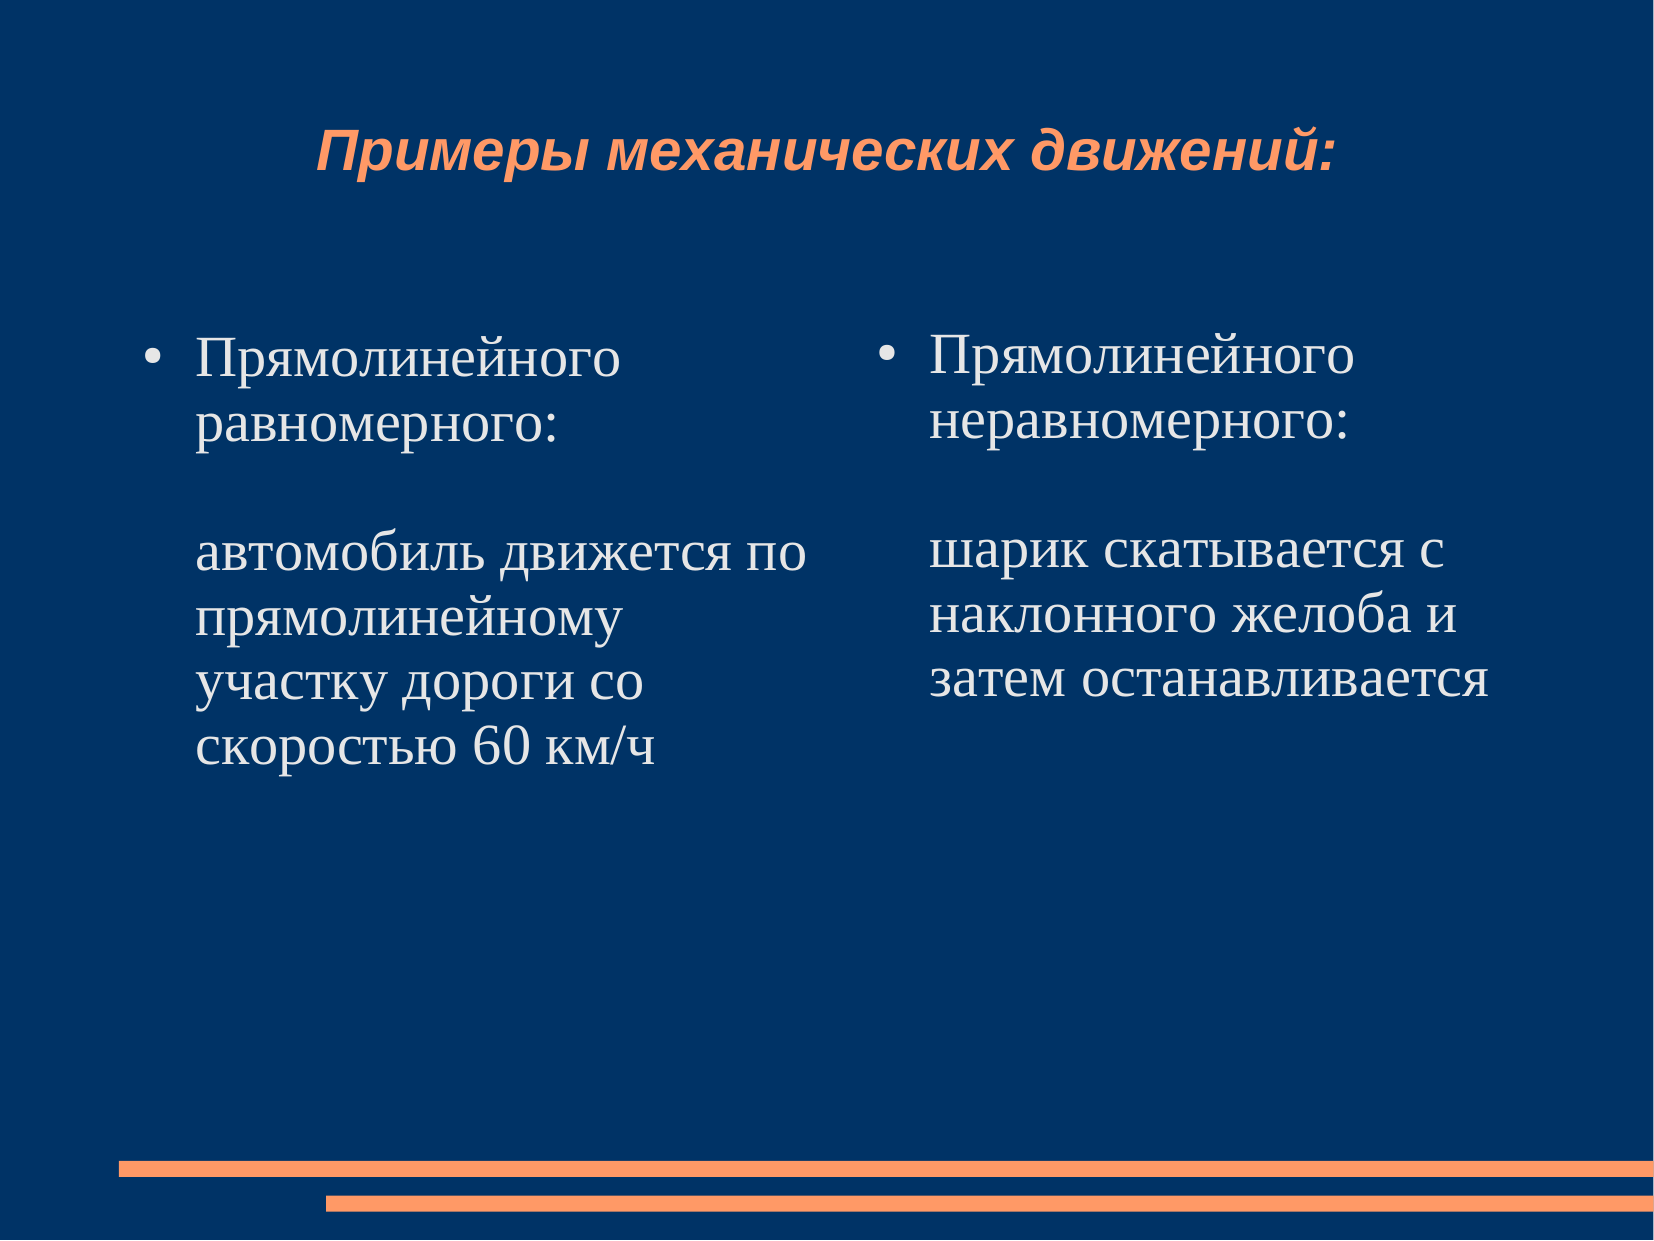

# Примеры механических движений:
Прямолинейного неравномерного:
шарик скатывается с наклонного желоба и затем останавливается
Прямолинейного равномерного:
автомобиль движется по прямолинейному участку дороги со скоростью 60 км/ч